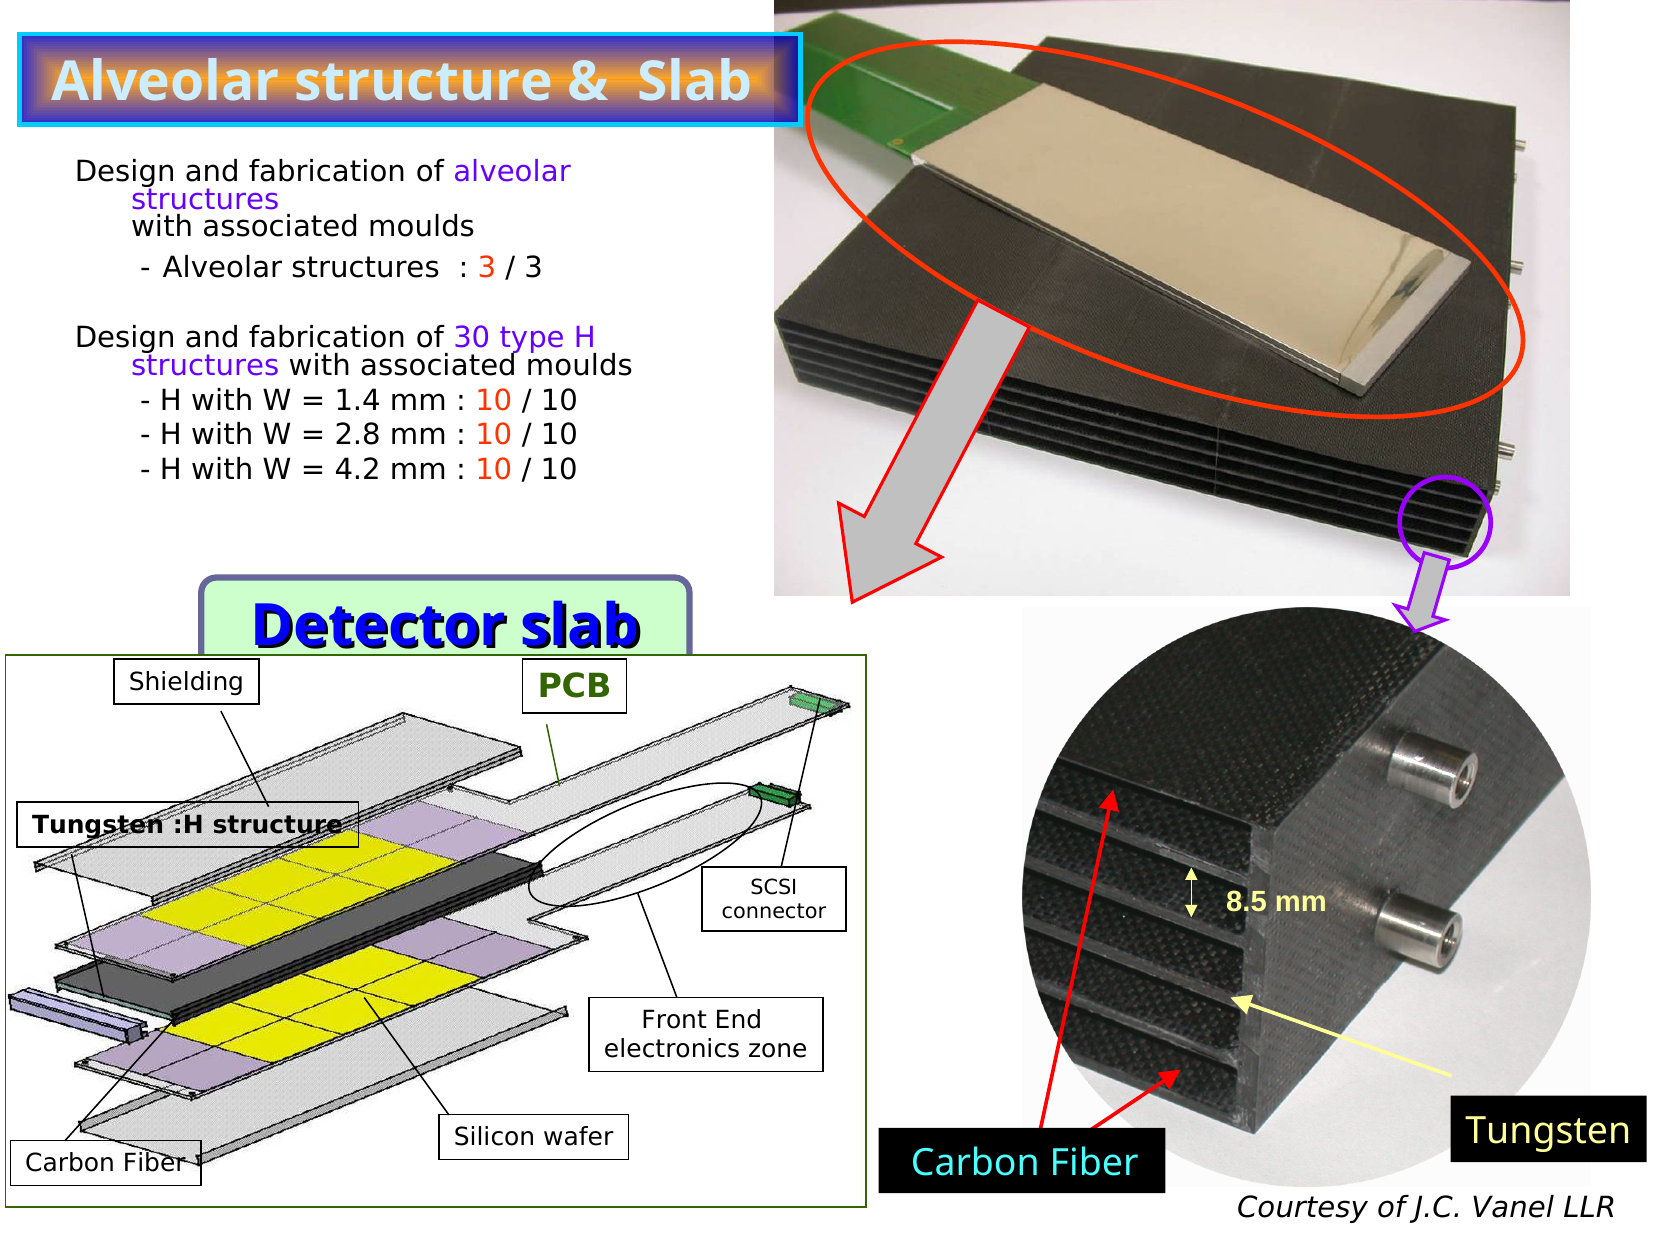

Alveolar structure & Slab
Design and fabrication of alveolar structures
with associated moulds
	 - Alveolar structures : 3 / 3
Design and fabrication of 30 type H structures with associated moulds
	 - H with W = 1.4 mm : 10 / 10
	 - H with W = 2.8 mm : 10 / 10
	 - H with W = 4.2 mm : 10 / 10
Detector slab
PCB
Shielding
Tungsten :H structure
SCSI connector
8.5 mm
Front End
electronics zone
Tungsten
Silicon wafer
Carbon Fiber
Carbon Fiber
Courtesy of J.C. Vanel LLR